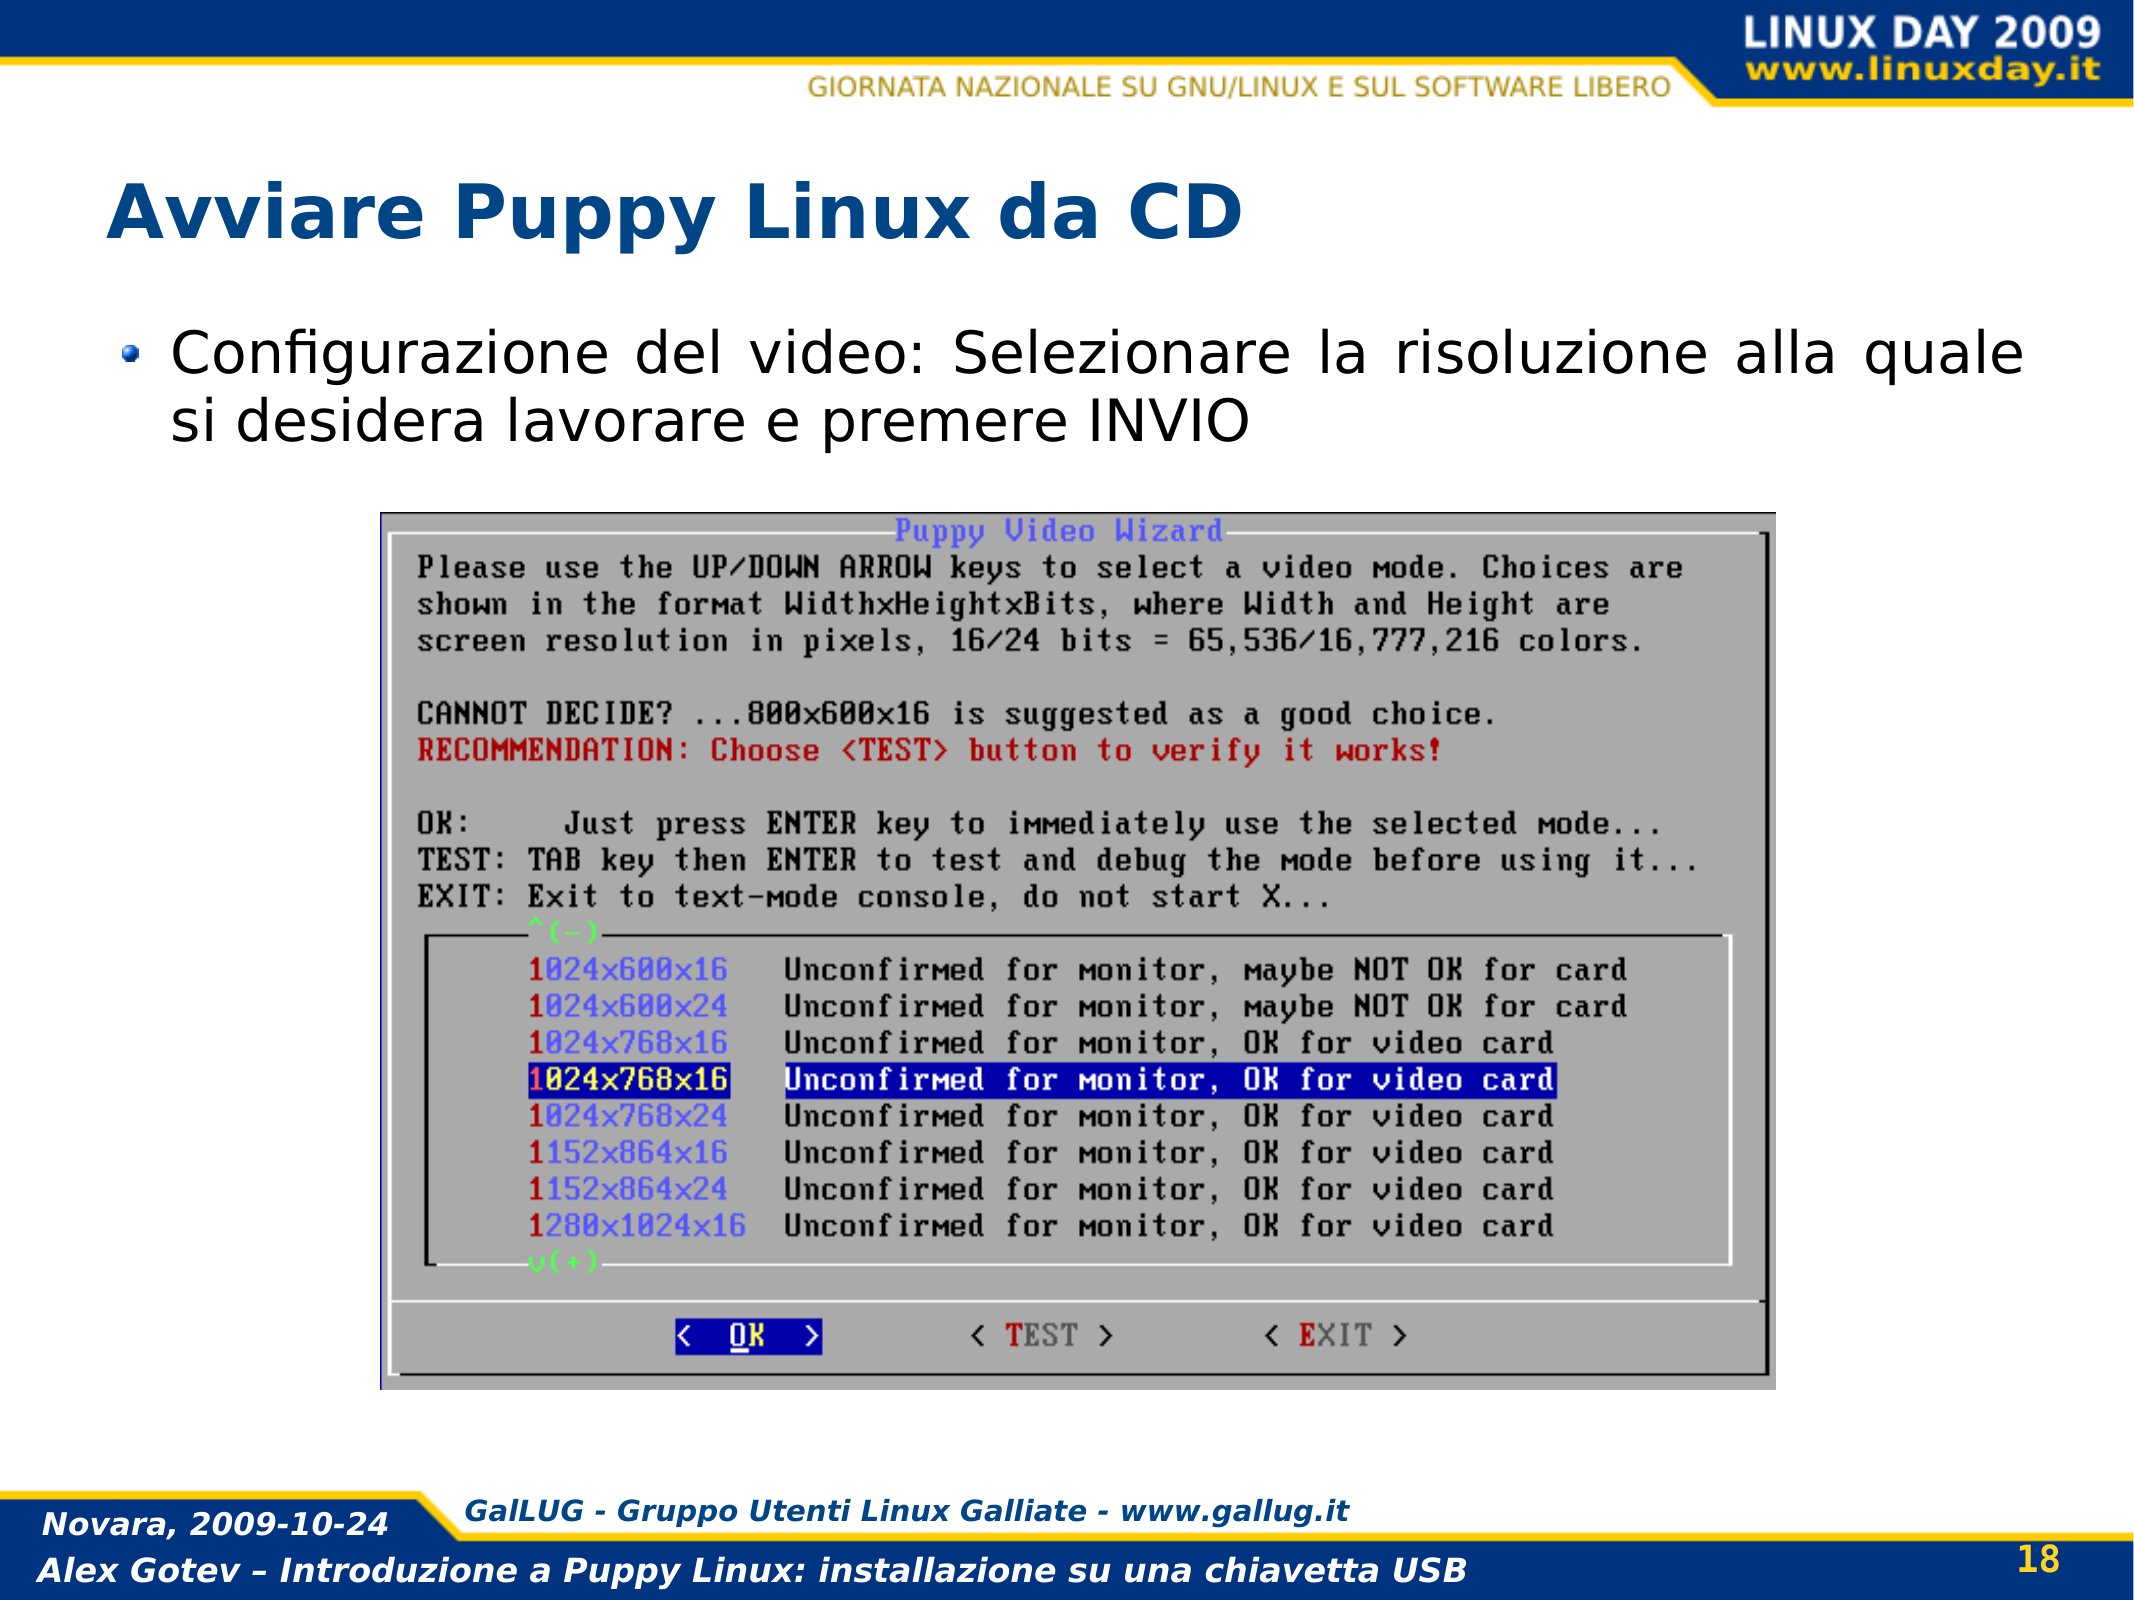

# Avviare Puppy Linux da CD
Configurazione del video: Selezionare la risoluzione alla quale si desidera lavorare e premere INVIO